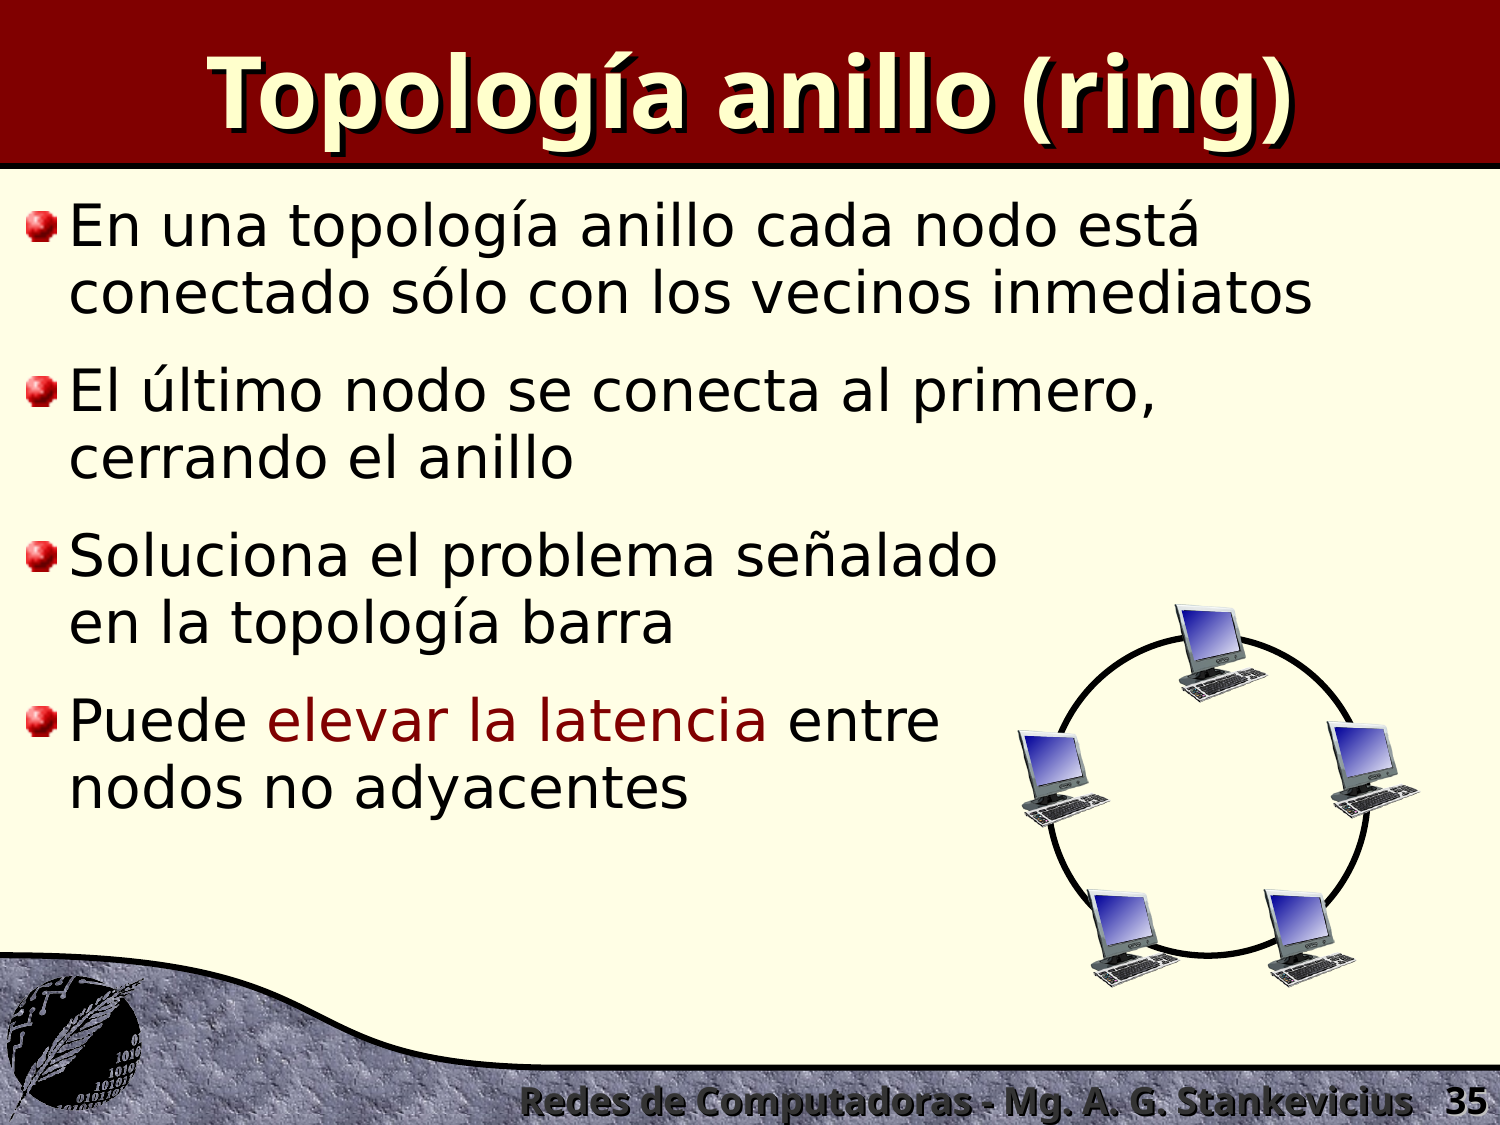

# Topología anillo (ring)
En una topología anillo cada nodo está conectado sólo con los vecinos inmediatos
El último nodo se conecta al primero,
cerrando el anillo
Soluciona el problema señalado
en la topología barra
Puede elevar la latencia entre
nodos no adyacentes
35